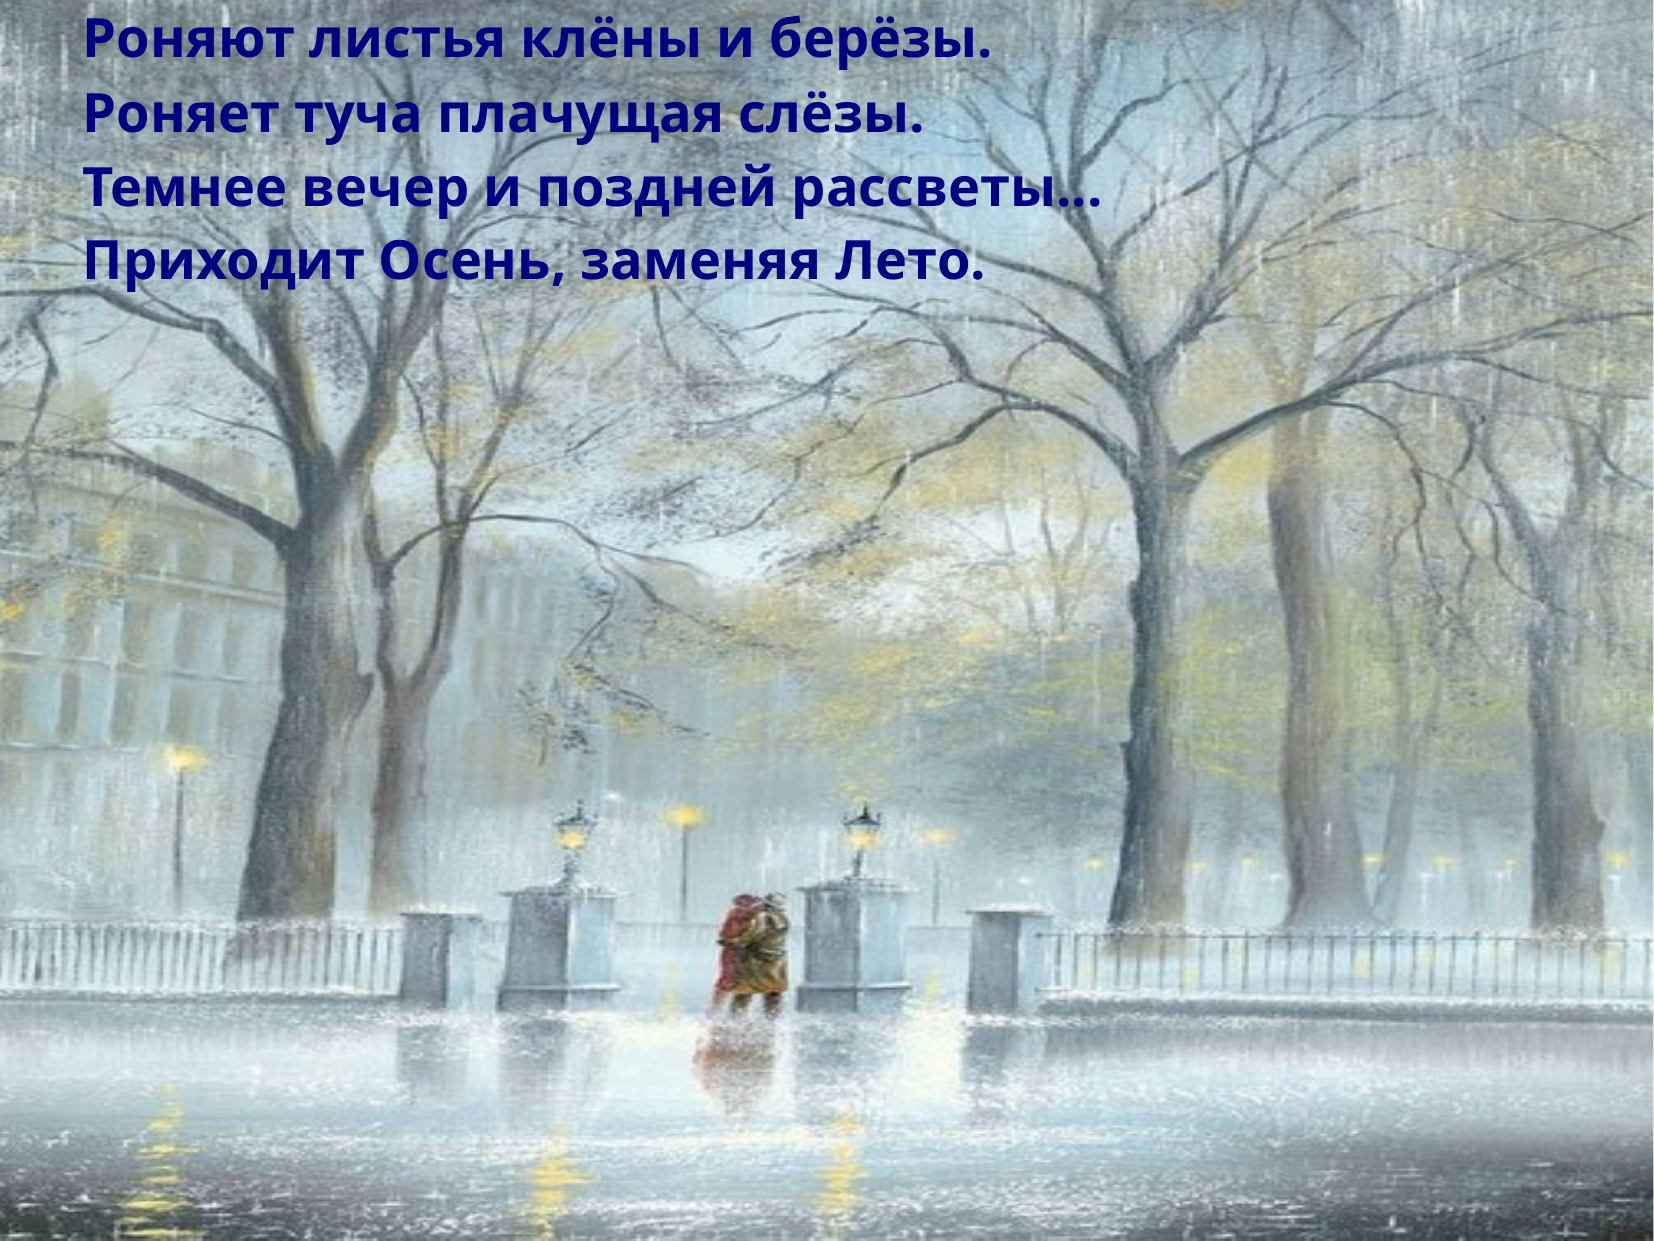

Роняют листья клёны и берёзы.
Роняет туча плачущая слёзы.
Темнее вечер и поздней рассветы...
Приходит Осень, заменяя Лето.
#